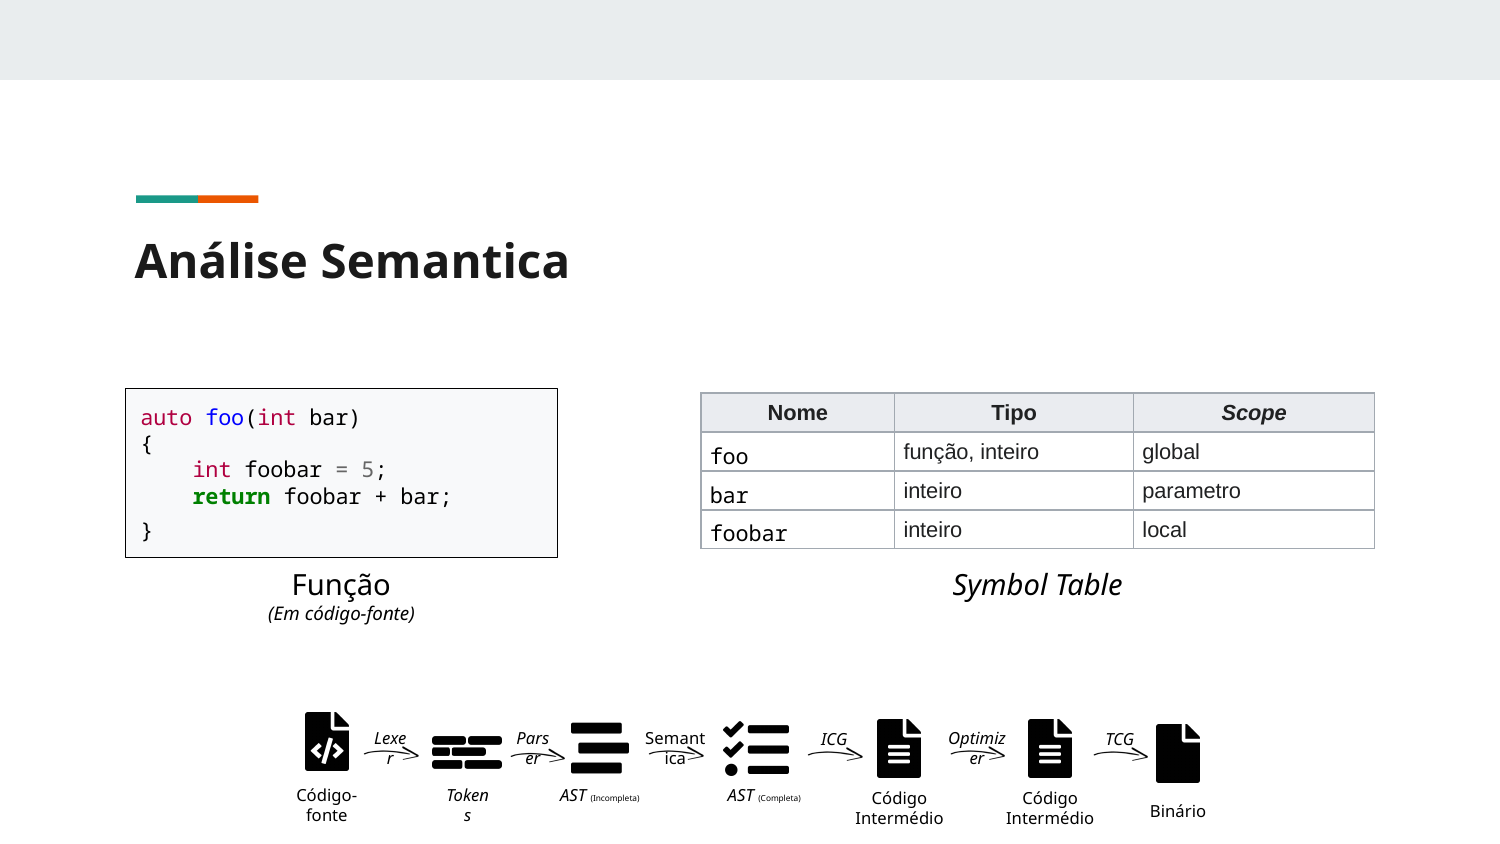

# Análise Semantica
auto foo(int bar)
{
 int foobar = 5;
 return foobar + bar;
}
| Nome | Tipo | Scope |
| --- | --- | --- |
| foo | função, inteiro | global |
| bar | inteiro | parametro |
| foobar | inteiro | local |
Função
(Em código-fonte)
Symbol Table
Tokens
Código-fonte
Lexer
Parser
Semantica
Optimizer
ICG
TCG
AST (Completa)
AST (Incompleta)
Código Intermédio
Código Intermédio
Binário